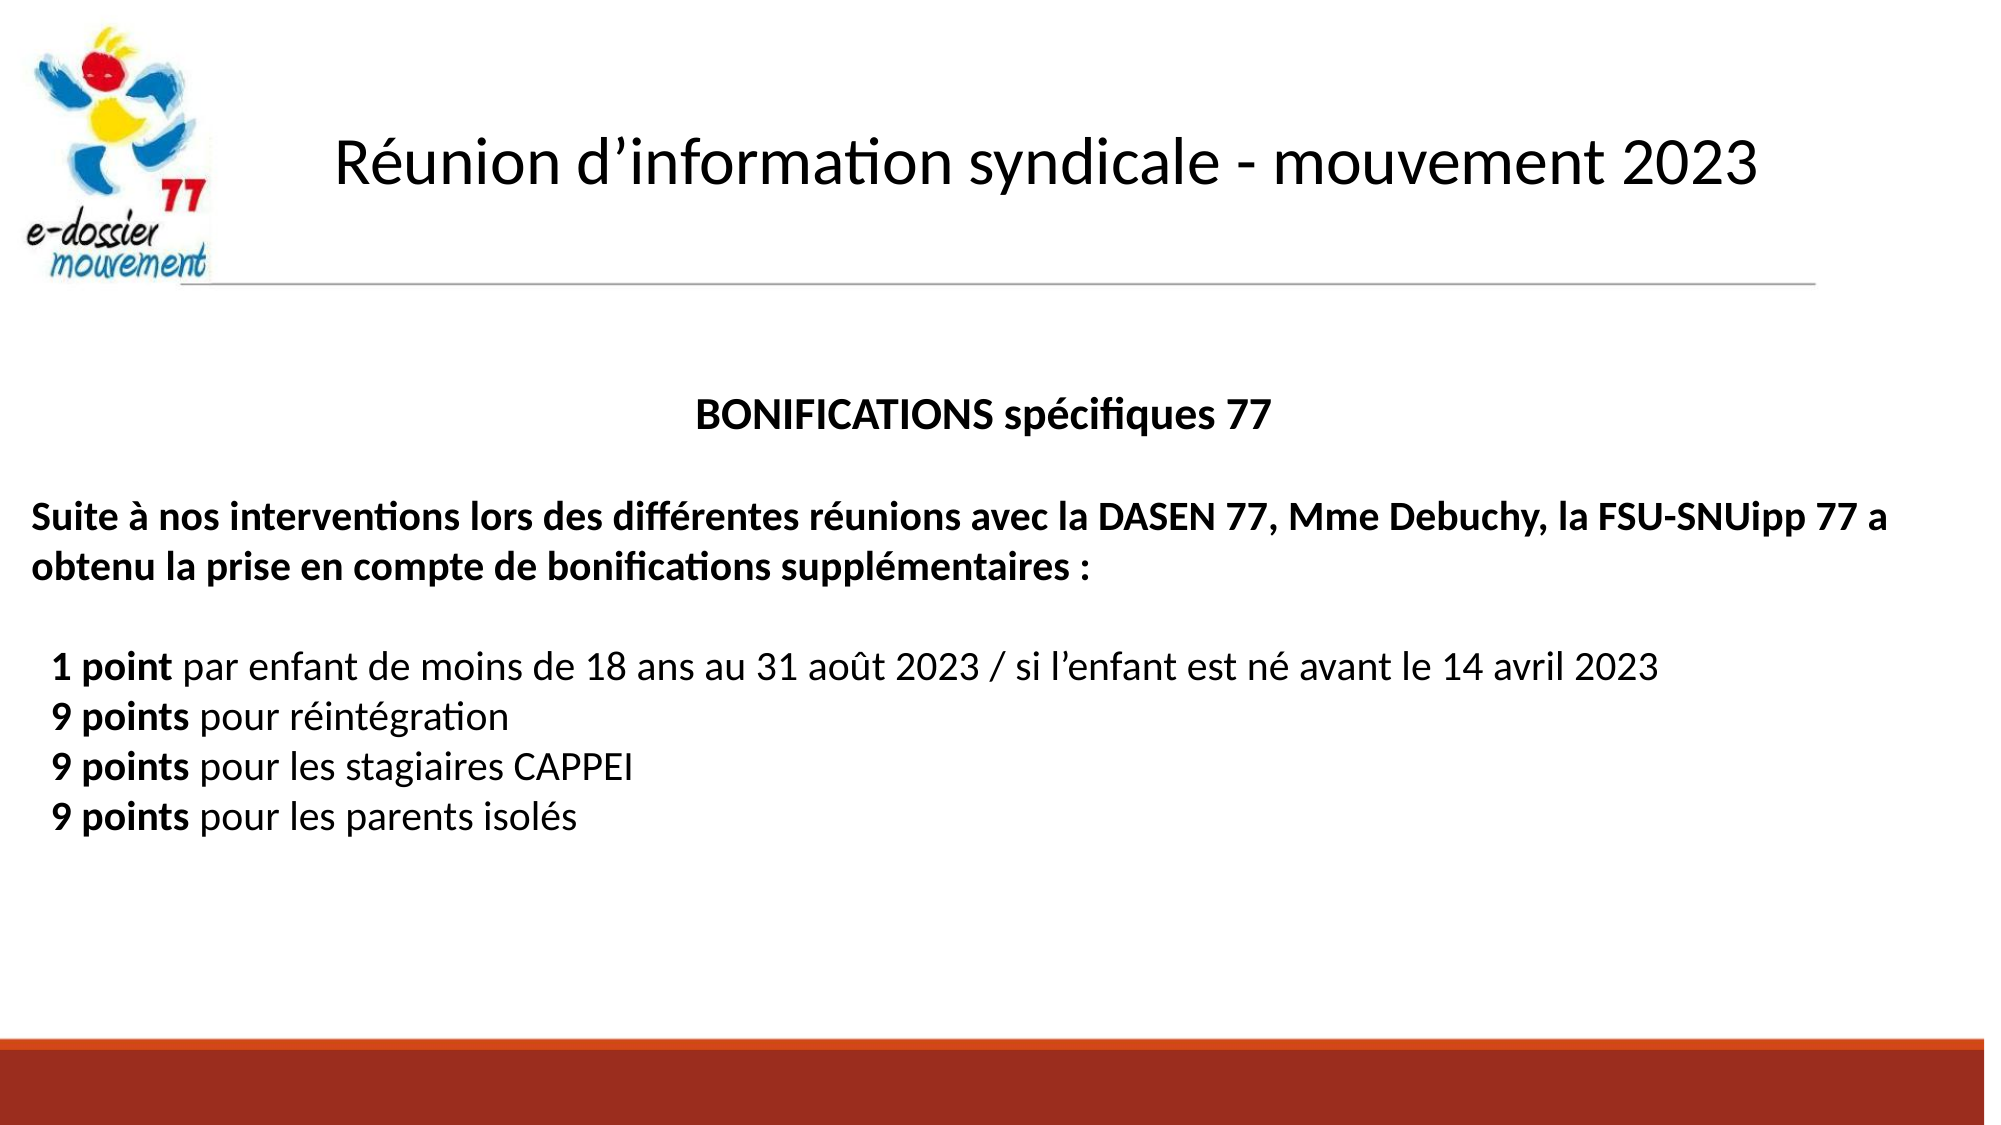

Réunion d’information syndicale - mouvement 2023
BONIFICATIONS spécifiques 77
 Suite à nos interventions lors des différentes réunions avec la DASEN 77, Mme Debuchy, la FSU-SNUipp 77 a
 obtenu la prise en compte de bonifications supplémentaires :
 1 point par enfant de moins de 18 ans au 31 août 2023 / si l’enfant est né avant le 14 avril 2023
 9 points pour réintégration
 9 points pour les stagiaires CAPPEI
 9 points pour les parents isolés